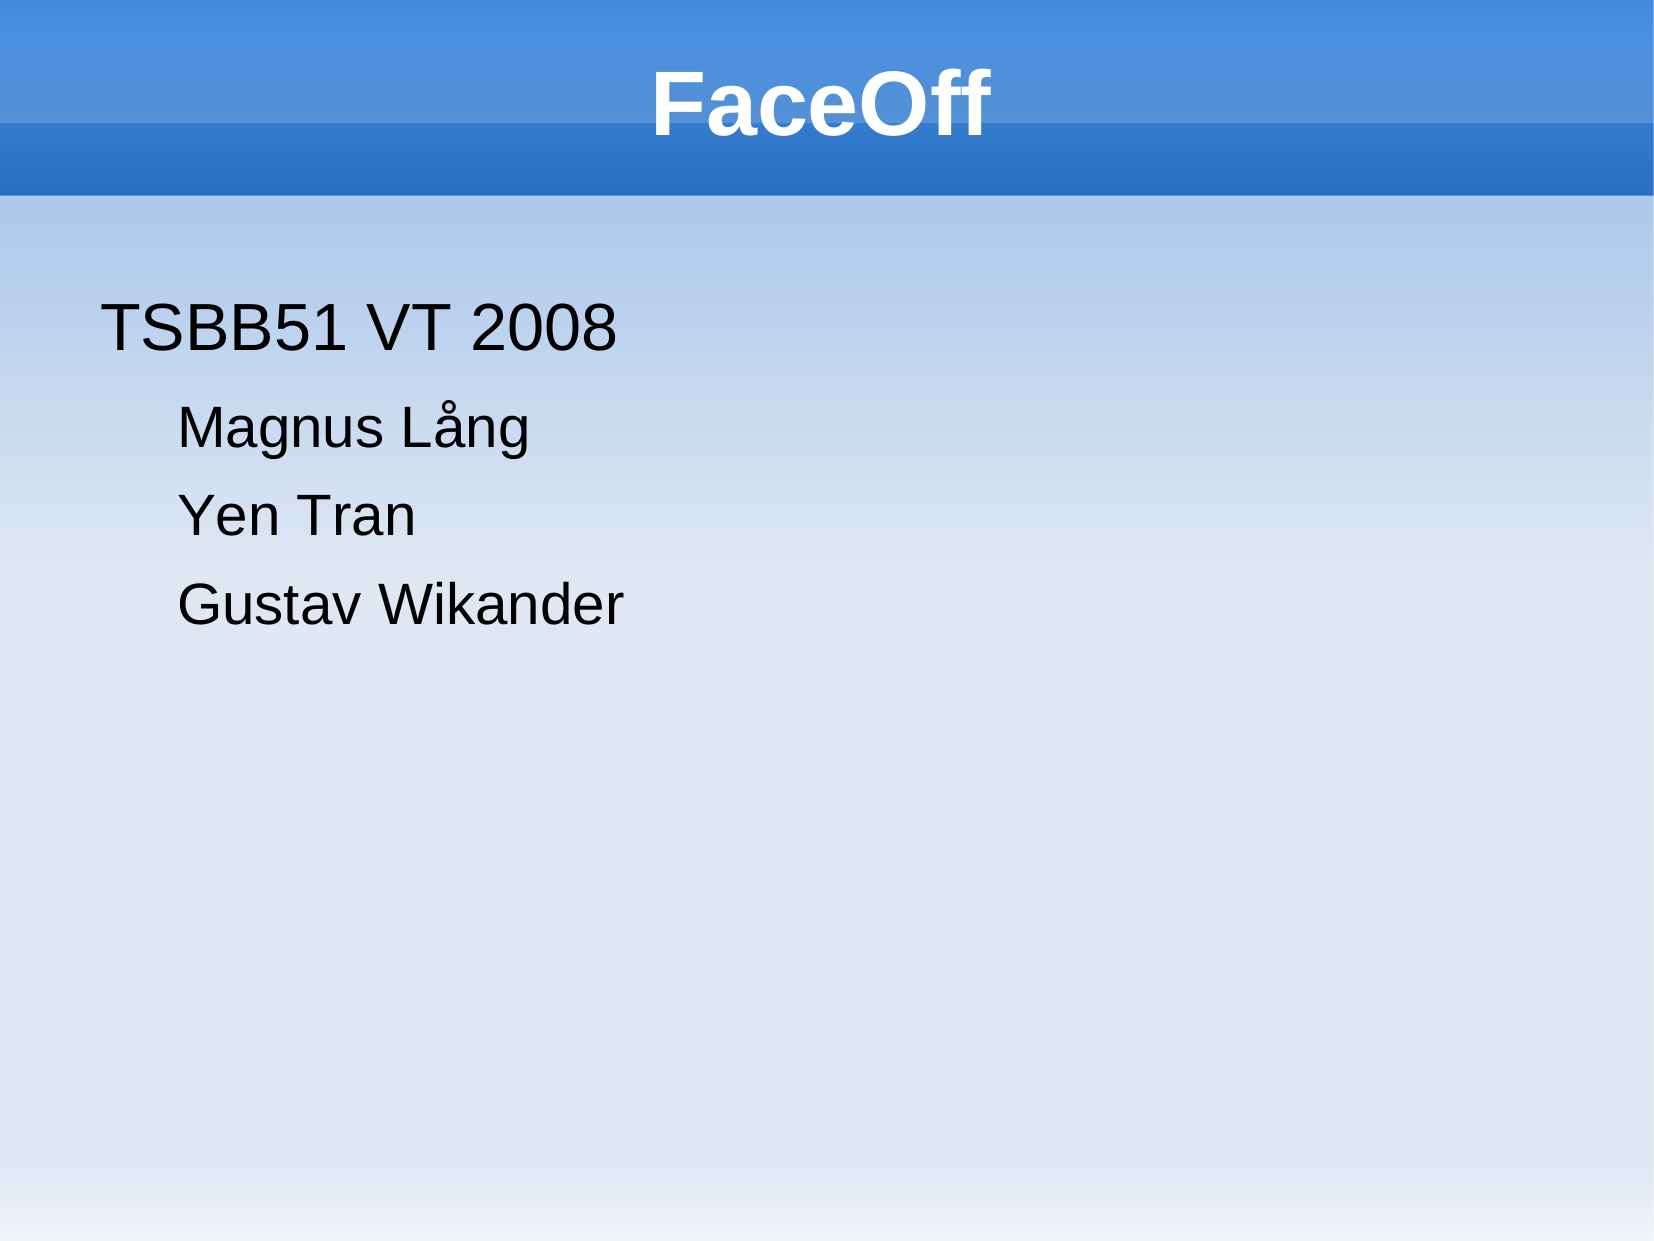

# FaceOff
TSBB51 VT 2008
Magnus Lång
Yen Tran
Gustav Wikander